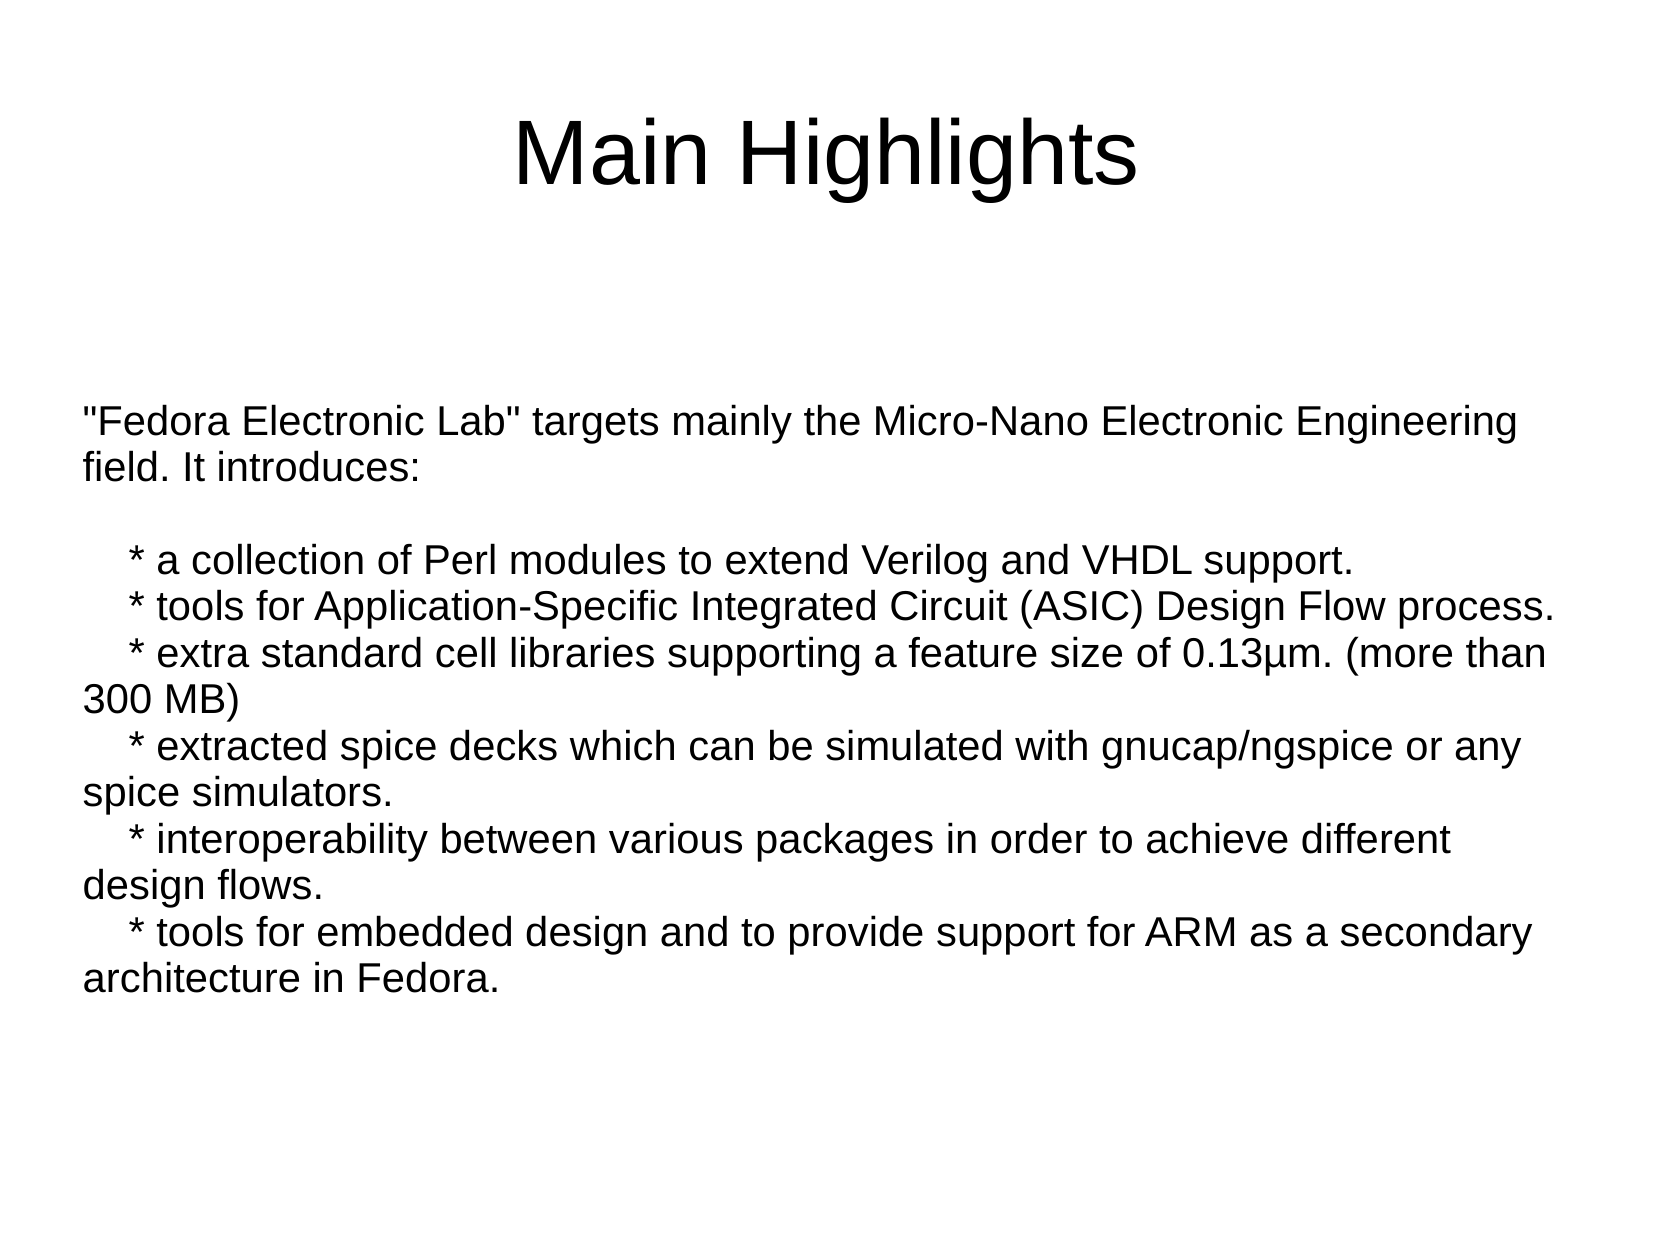

# Main Highlights
"Fedora Electronic Lab" targets mainly the Micro-Nano Electronic Engineering field. It introduces:
 * a collection of Perl modules to extend Verilog and VHDL support.
 * tools for Application-Specific Integrated Circuit (ASIC) Design Flow process.
 * extra standard cell libraries supporting a feature size of 0.13µm. (more than 300 MB)
 * extracted spice decks which can be simulated with gnucap/ngspice or any spice simulators.
 * interoperability between various packages in order to achieve different design flows.
 * tools for embedded design and to provide support for ARM as a secondary architecture in Fedora.